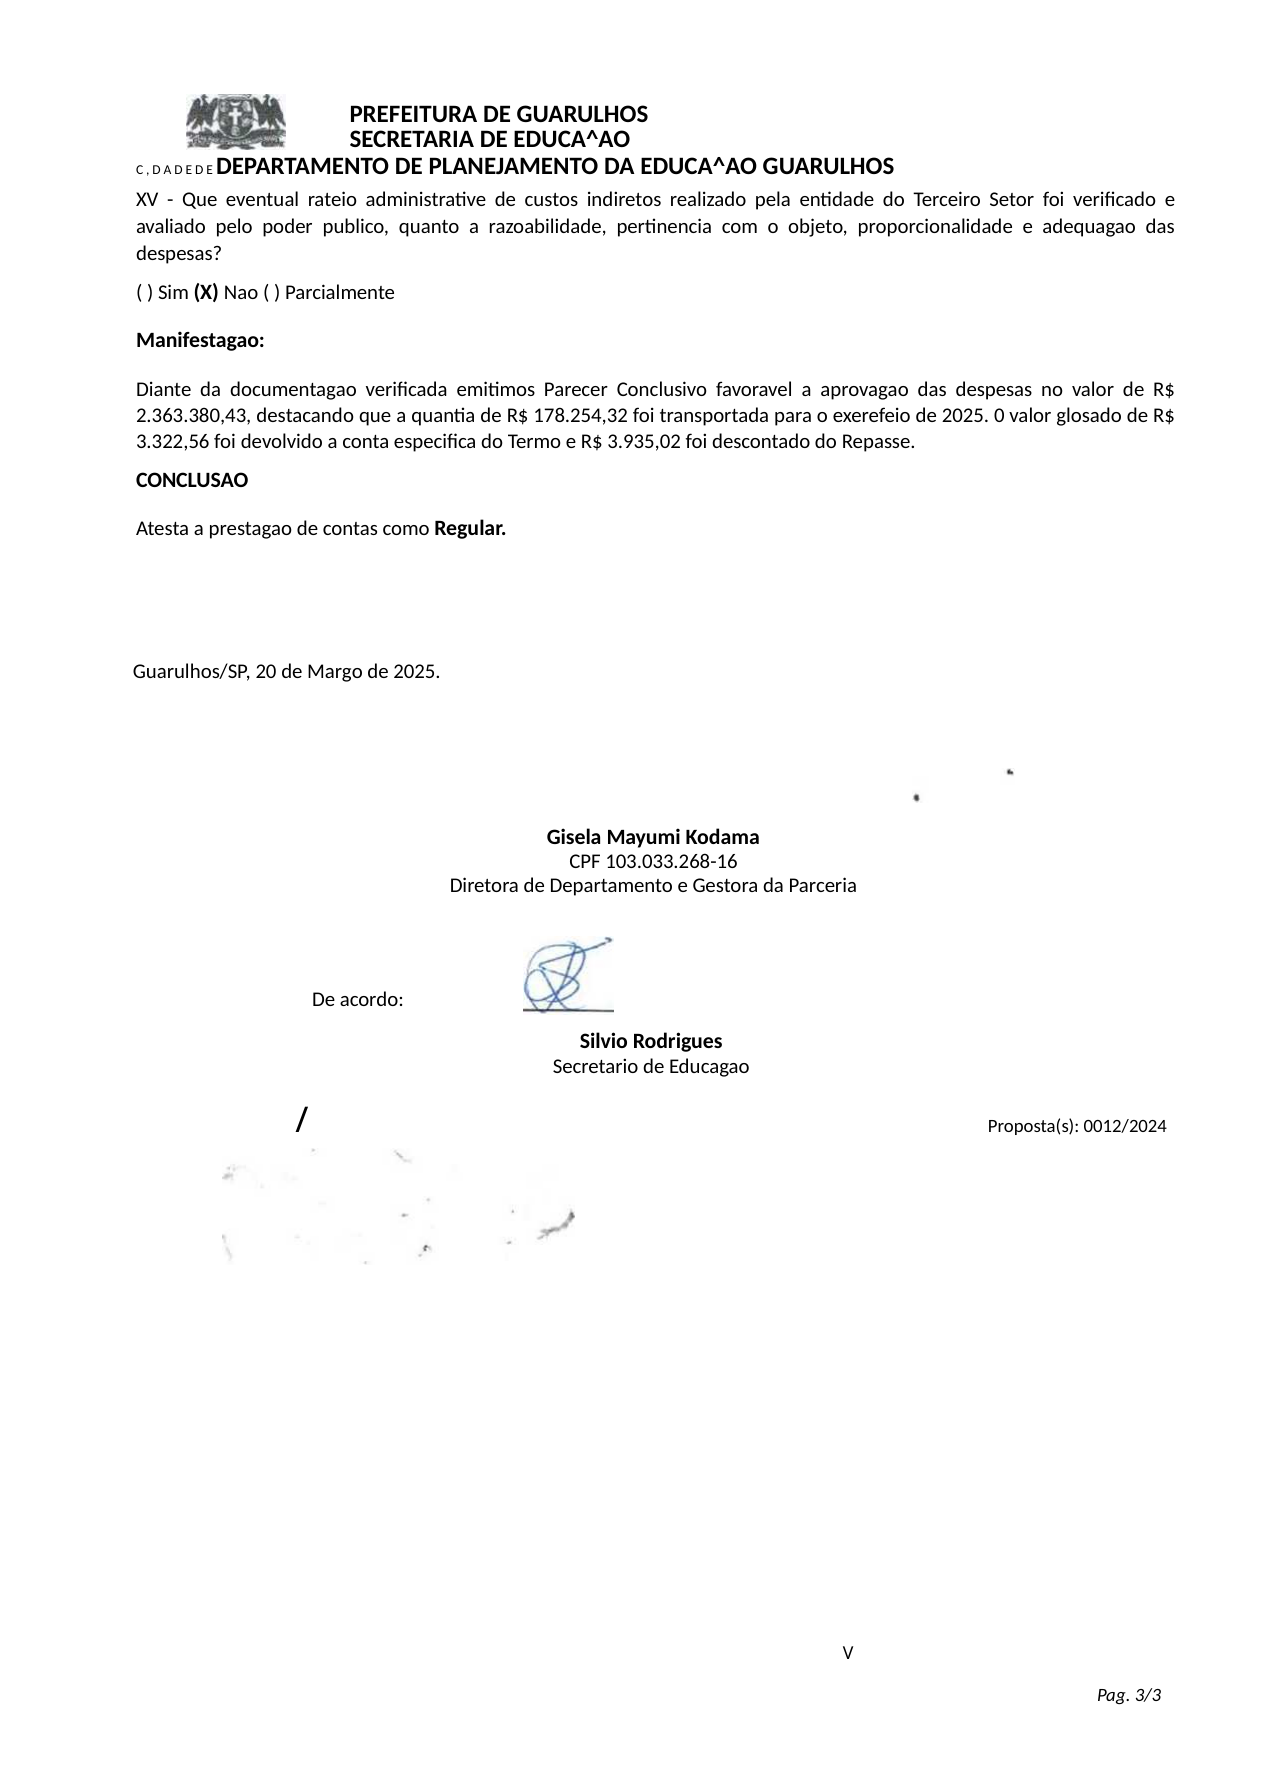

PREFEITURA DE GUARULHOS SECRETARIA DE EDUCA^AO
C , D A D E D E DEPARTAMENTO DE PLANEJAMENTO DA EDUCA^AO GUARULHOS
XV - Que eventual rateio administrative de custos indiretos realizado pela entidade do Terceiro Setor foi verificado e avaliado pelo poder publico, quanto a razoabilidade, pertinencia com o objeto, proporcionalidade e adequagao das despesas?
( ) Sim (X) Nao ( ) Parcialmente
Manifestagao:
Diante da documentagao verificada emitimos Parecer Conclusivo favoravel a aprovagao das despesas no valor de R$ 2.363.380,43, destacando que a quantia de R$ 178.254,32 foi transportada para o exerefeio de 2025. 0 valor glosado de R$ 3.322,56 foi devolvido a conta especifica do Termo e R$ 3.935,02 foi descontado do Repasse.
CONCLUSAO
Atesta a prestagao de contas como Regular.
Guarulhos/SP, 20 de Margo de 2025.
Gisela Mayumi Kodama
CPF 103.033.268-16
Diretora de Departamento e Gestora da Parceria
De acordo:
Silvio Rodrigues
Secretario de Educagao
/
Proposta(s): 0012/2024
V
Pag. 3/3